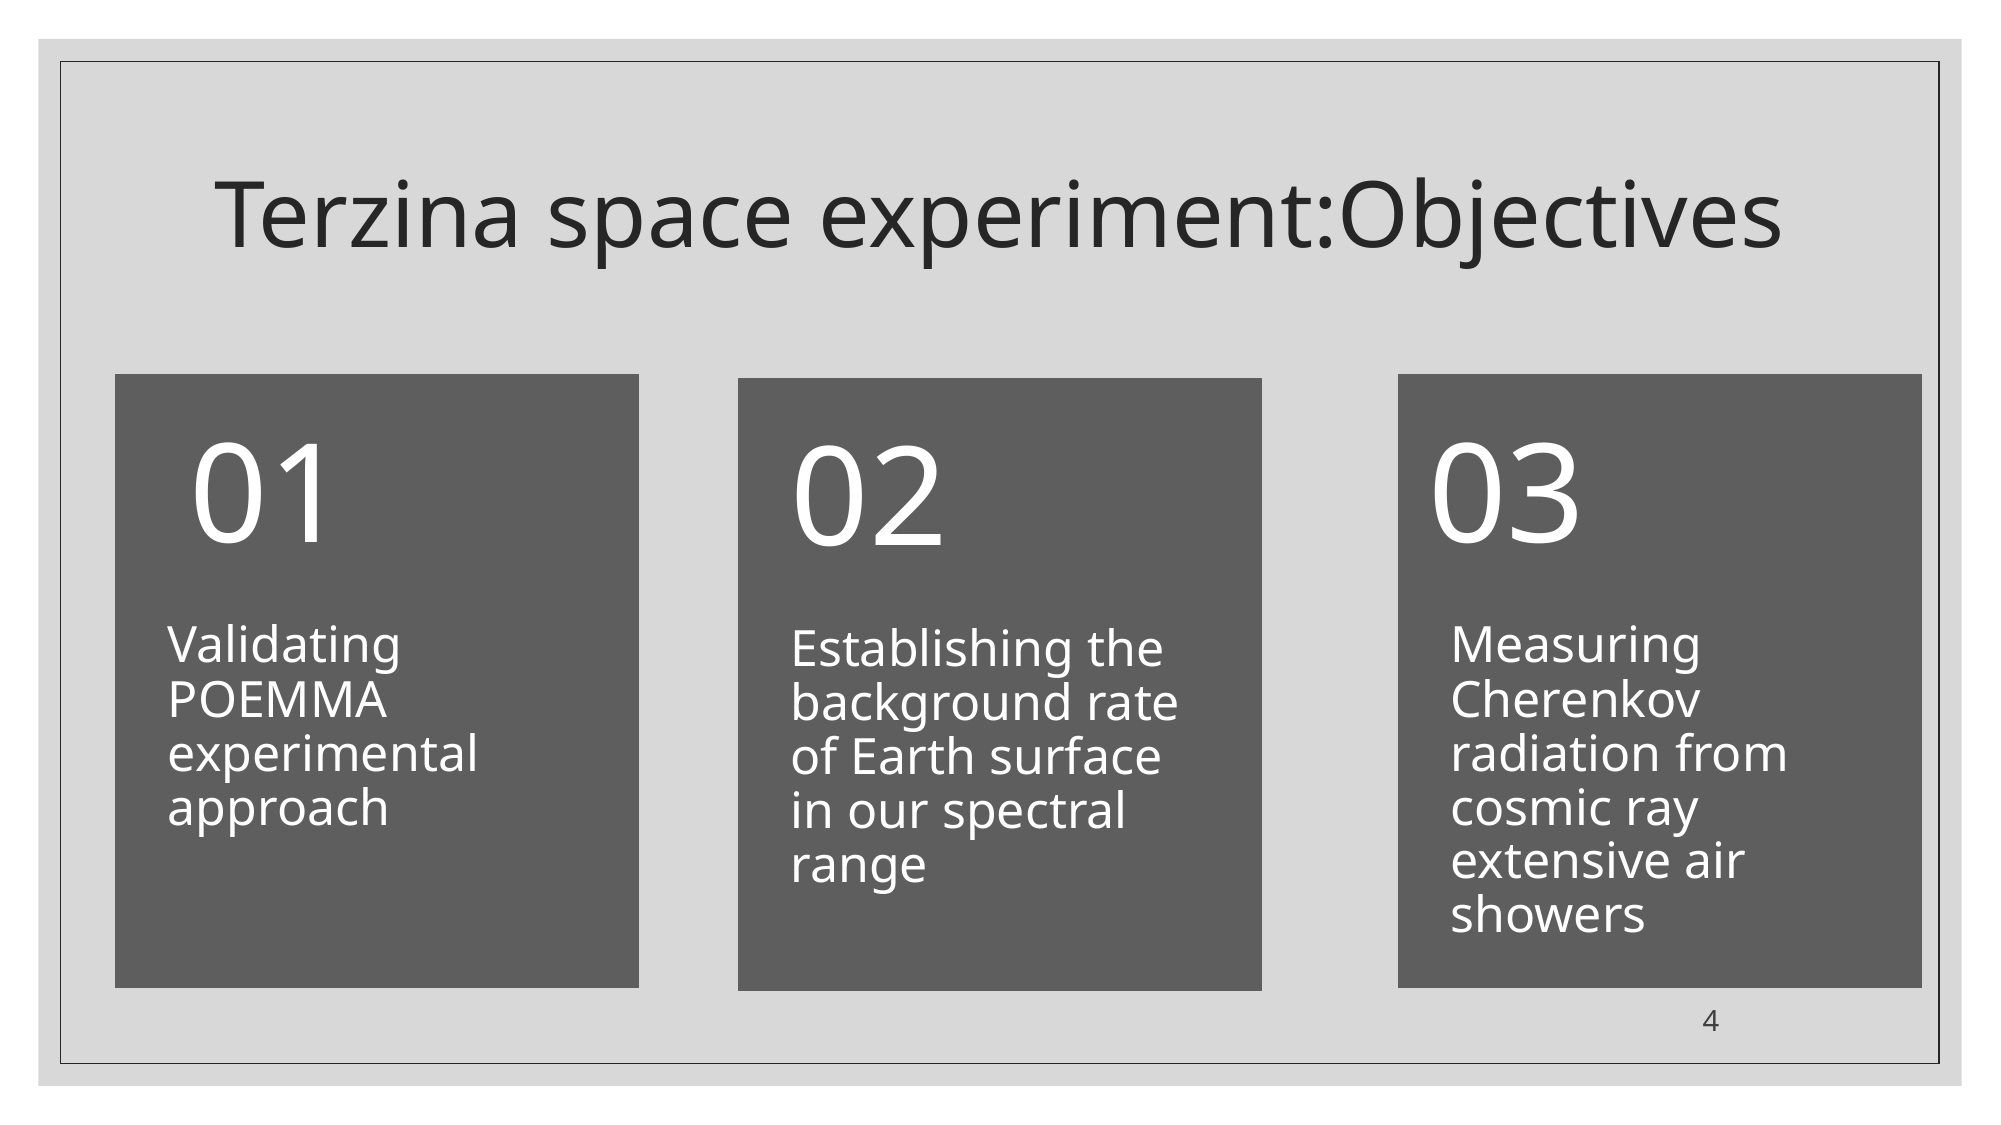

# Terzina space experiment:Objectives
Validating POEMMA experimental approach
01
03
Measuring Cherenkov radiation from cosmic ray extensive air showers
Establishing the background rate of Earth surface in our spectral range
02